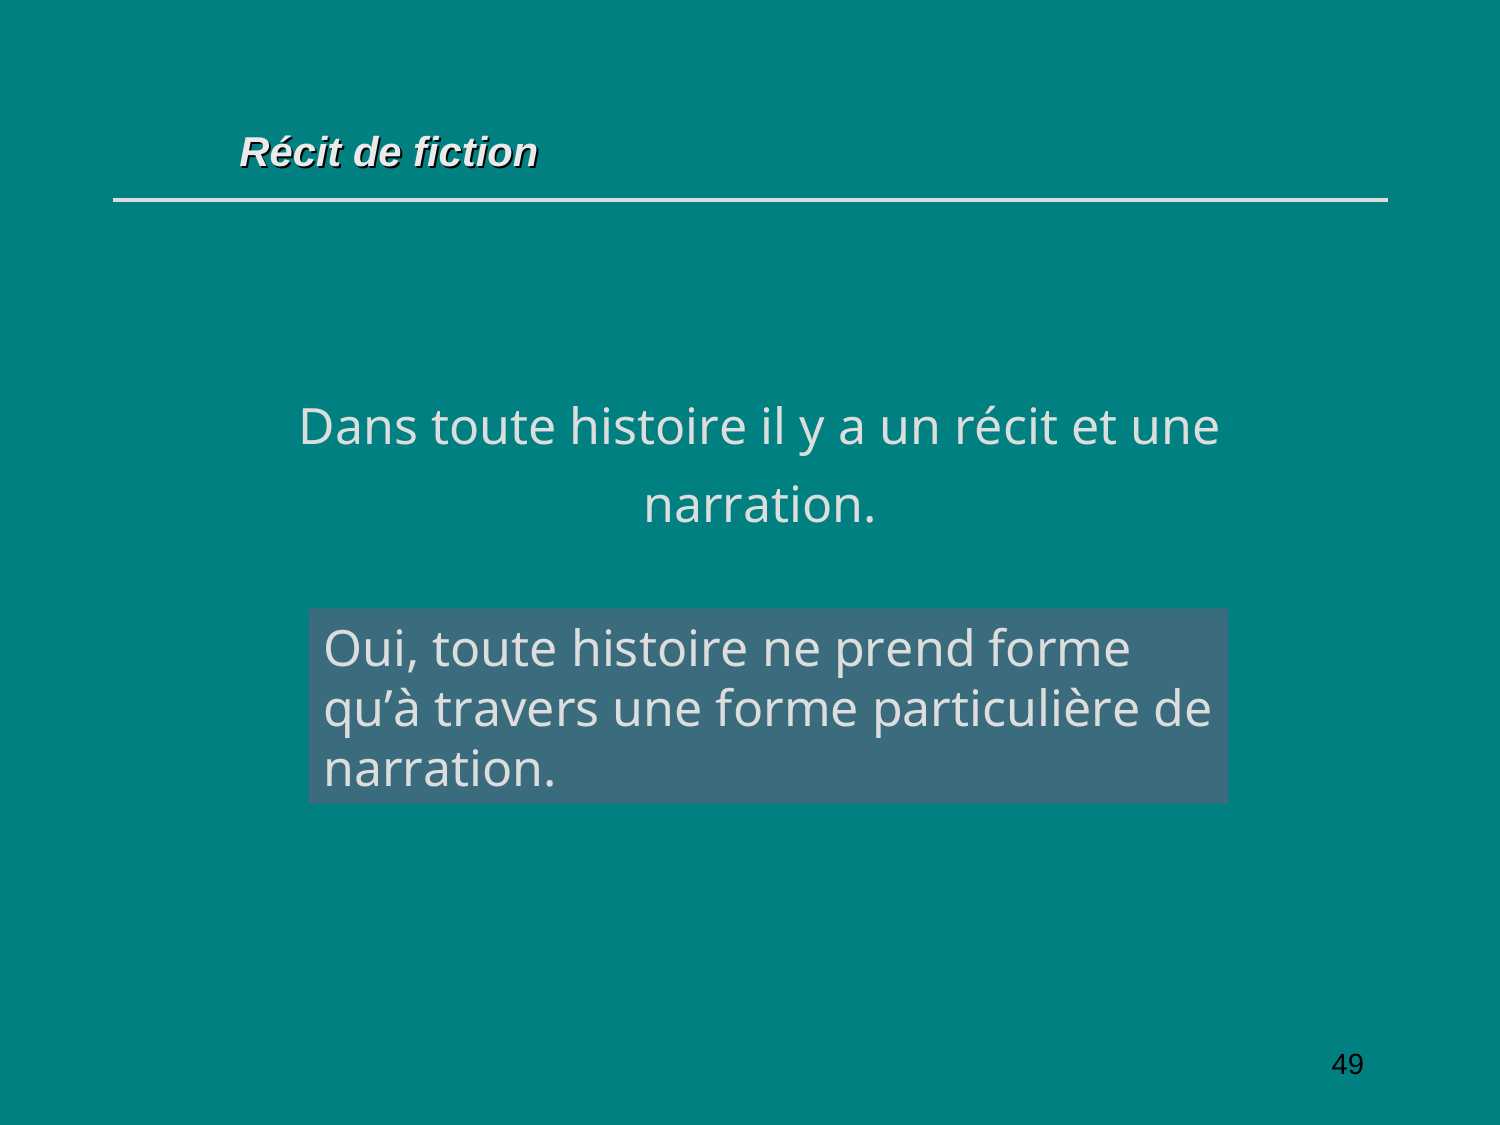

Récit de fiction
Dans toute histoire il y a un récit et une narration.
Vrai Faux ?
Oui, toute histoire ne prend forme qu’à travers une forme particulière de narration.
49